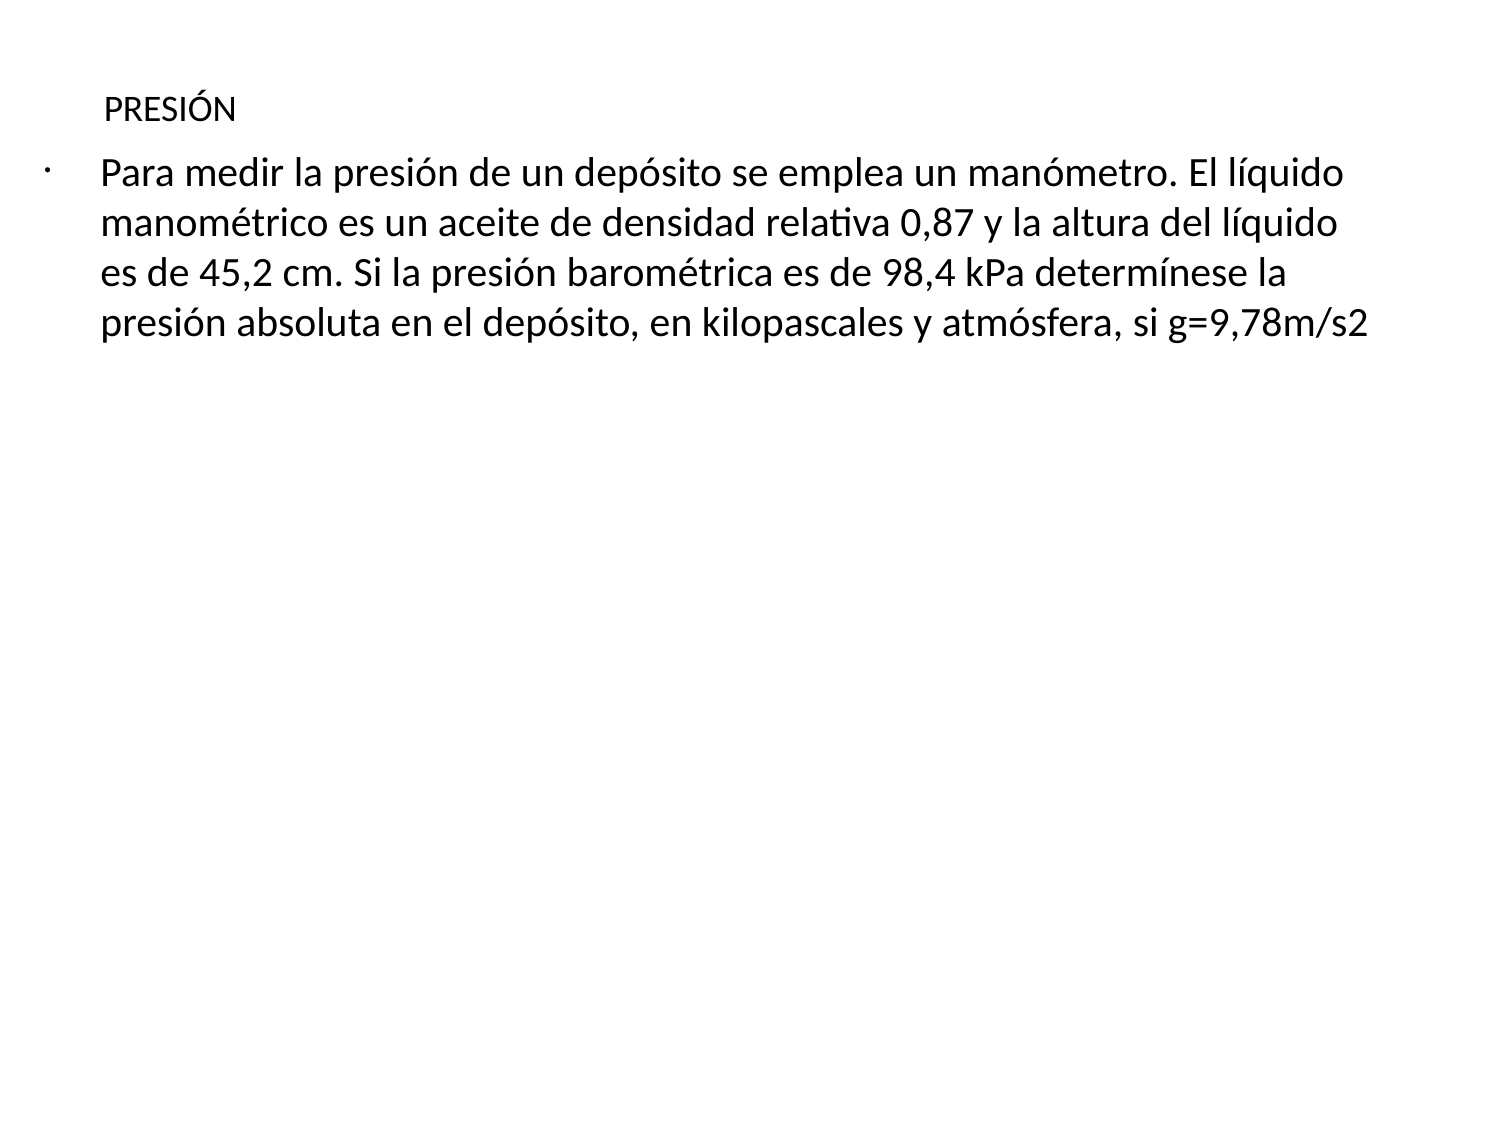

PRESIÓN
# Para medir la presión de un depósito se emplea un manómetro. El líquido manométrico es un aceite de densidad relativa 0,87 y la altura del líquido es de 45,2 cm. Si la presión barométrica es de 98,4 kPa determínese la presión absoluta en el depósito, en kilopascales y atmósfera, si g=9,78m/s2